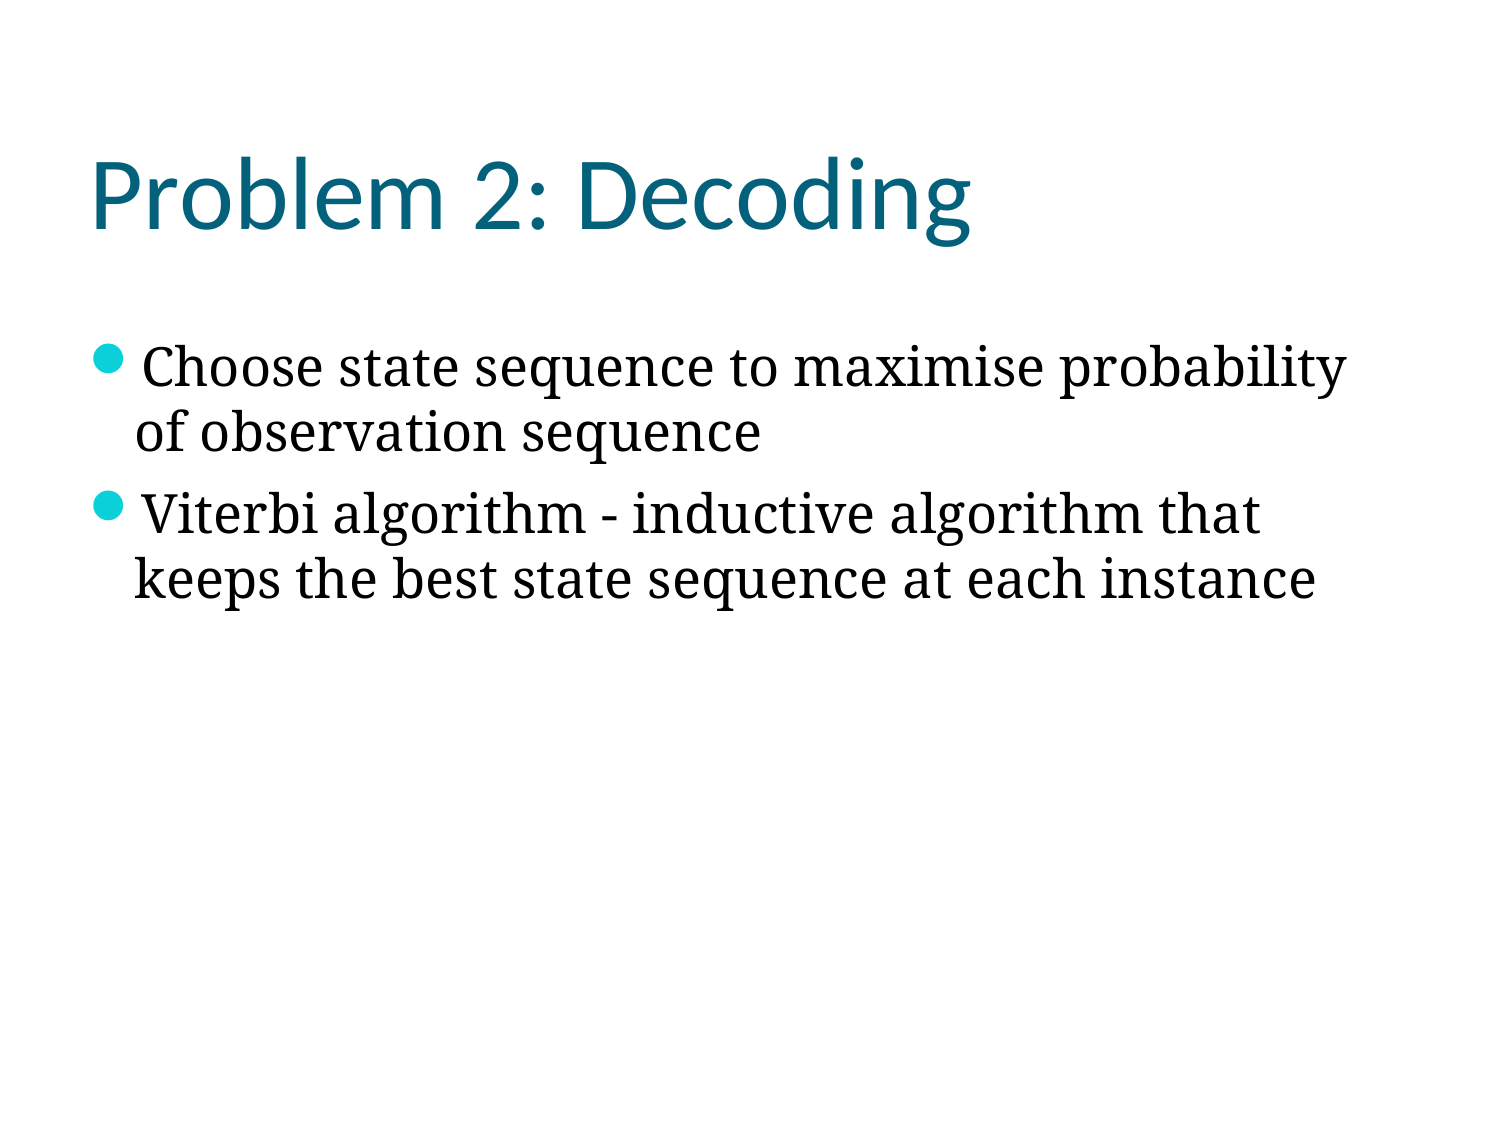

# Problem 2: Decoding
Choose state sequence to maximise probability of observation sequence
Viterbi algorithm - inductive algorithm that keeps the best state sequence at each instance